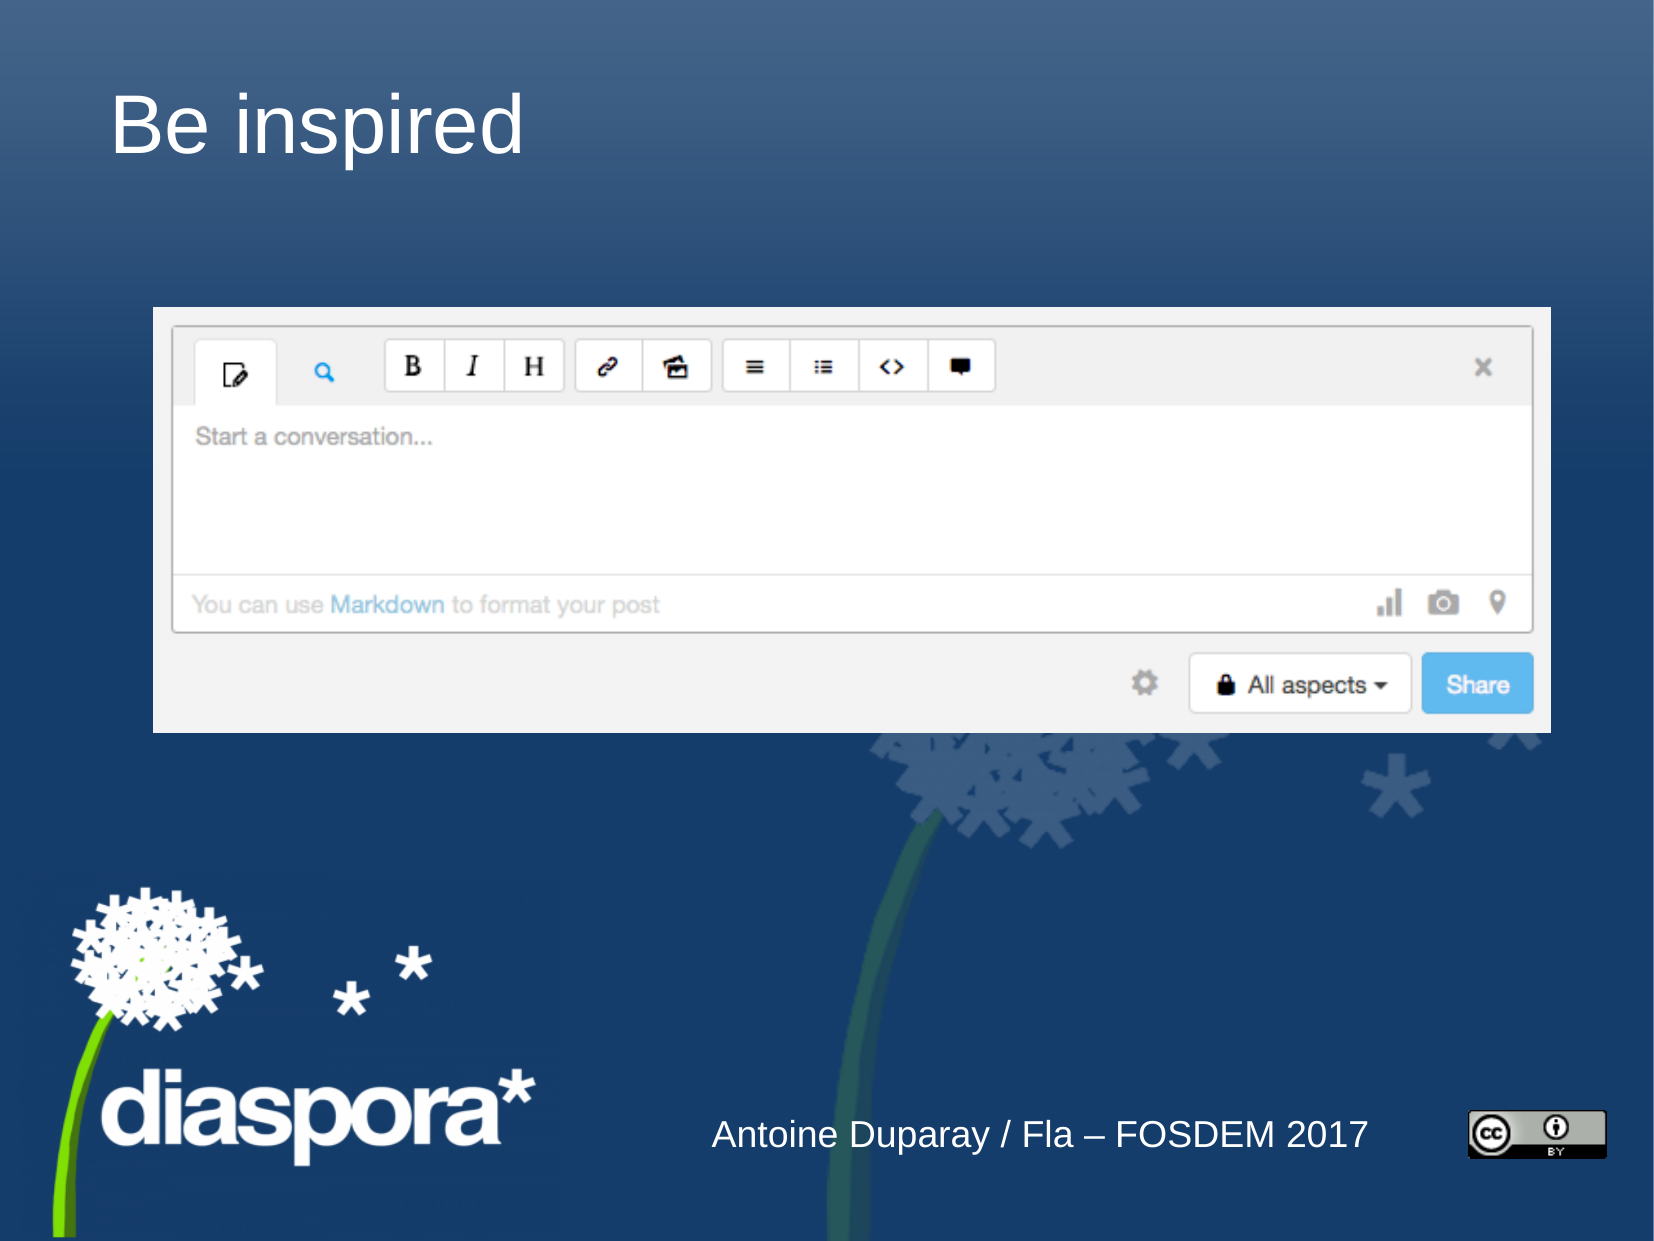

Be inspired
Antoine Duparay / Fla – FOSDEM 2017